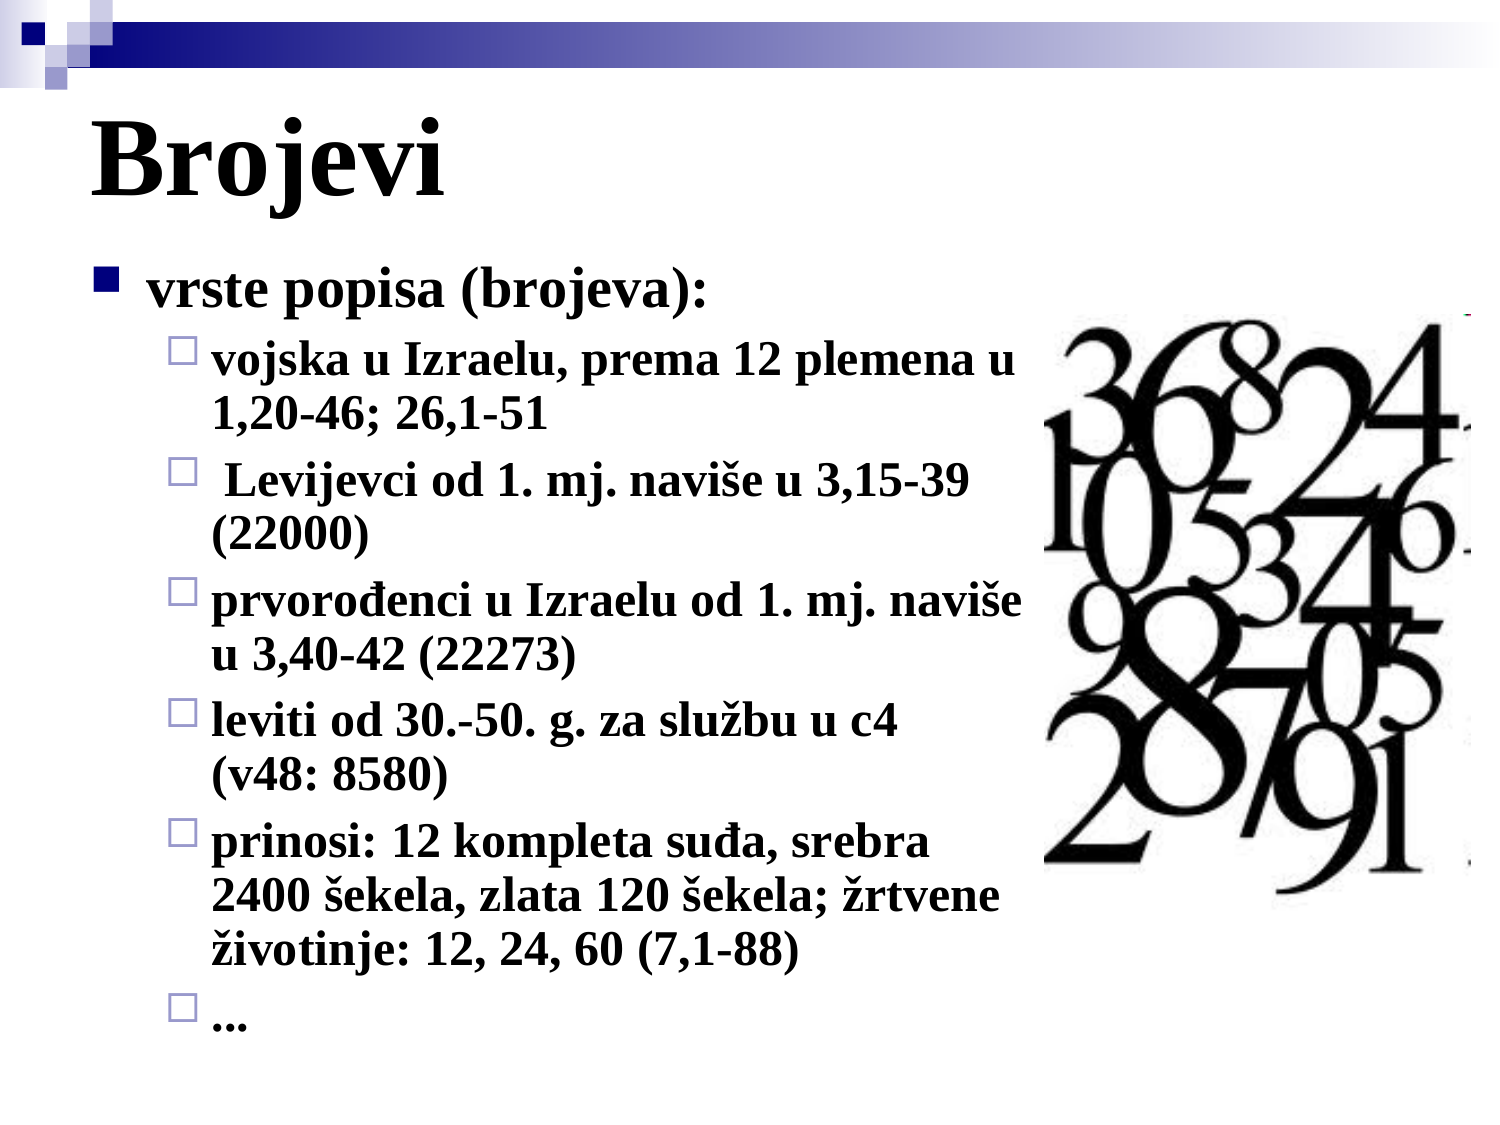

# Brojevi
vrste popisa (brojeva):
vojska u Izraelu, prema 12 plemena u 1,20-46; 26,1-51
 Levijevci od 1. mj. naviše u 3,15-39 (22000)
prvorođenci u Izraelu od 1. mj. naviše u 3,40-42 (22273)
leviti od 30.-50. g. za službu u c4
(v48: 8580)
prinosi: 12 kompleta suđa, srebra 2400 šekela, zlata 120 šekela; žrtvene životinje: 12, 24, 60 (7,1-88)
...